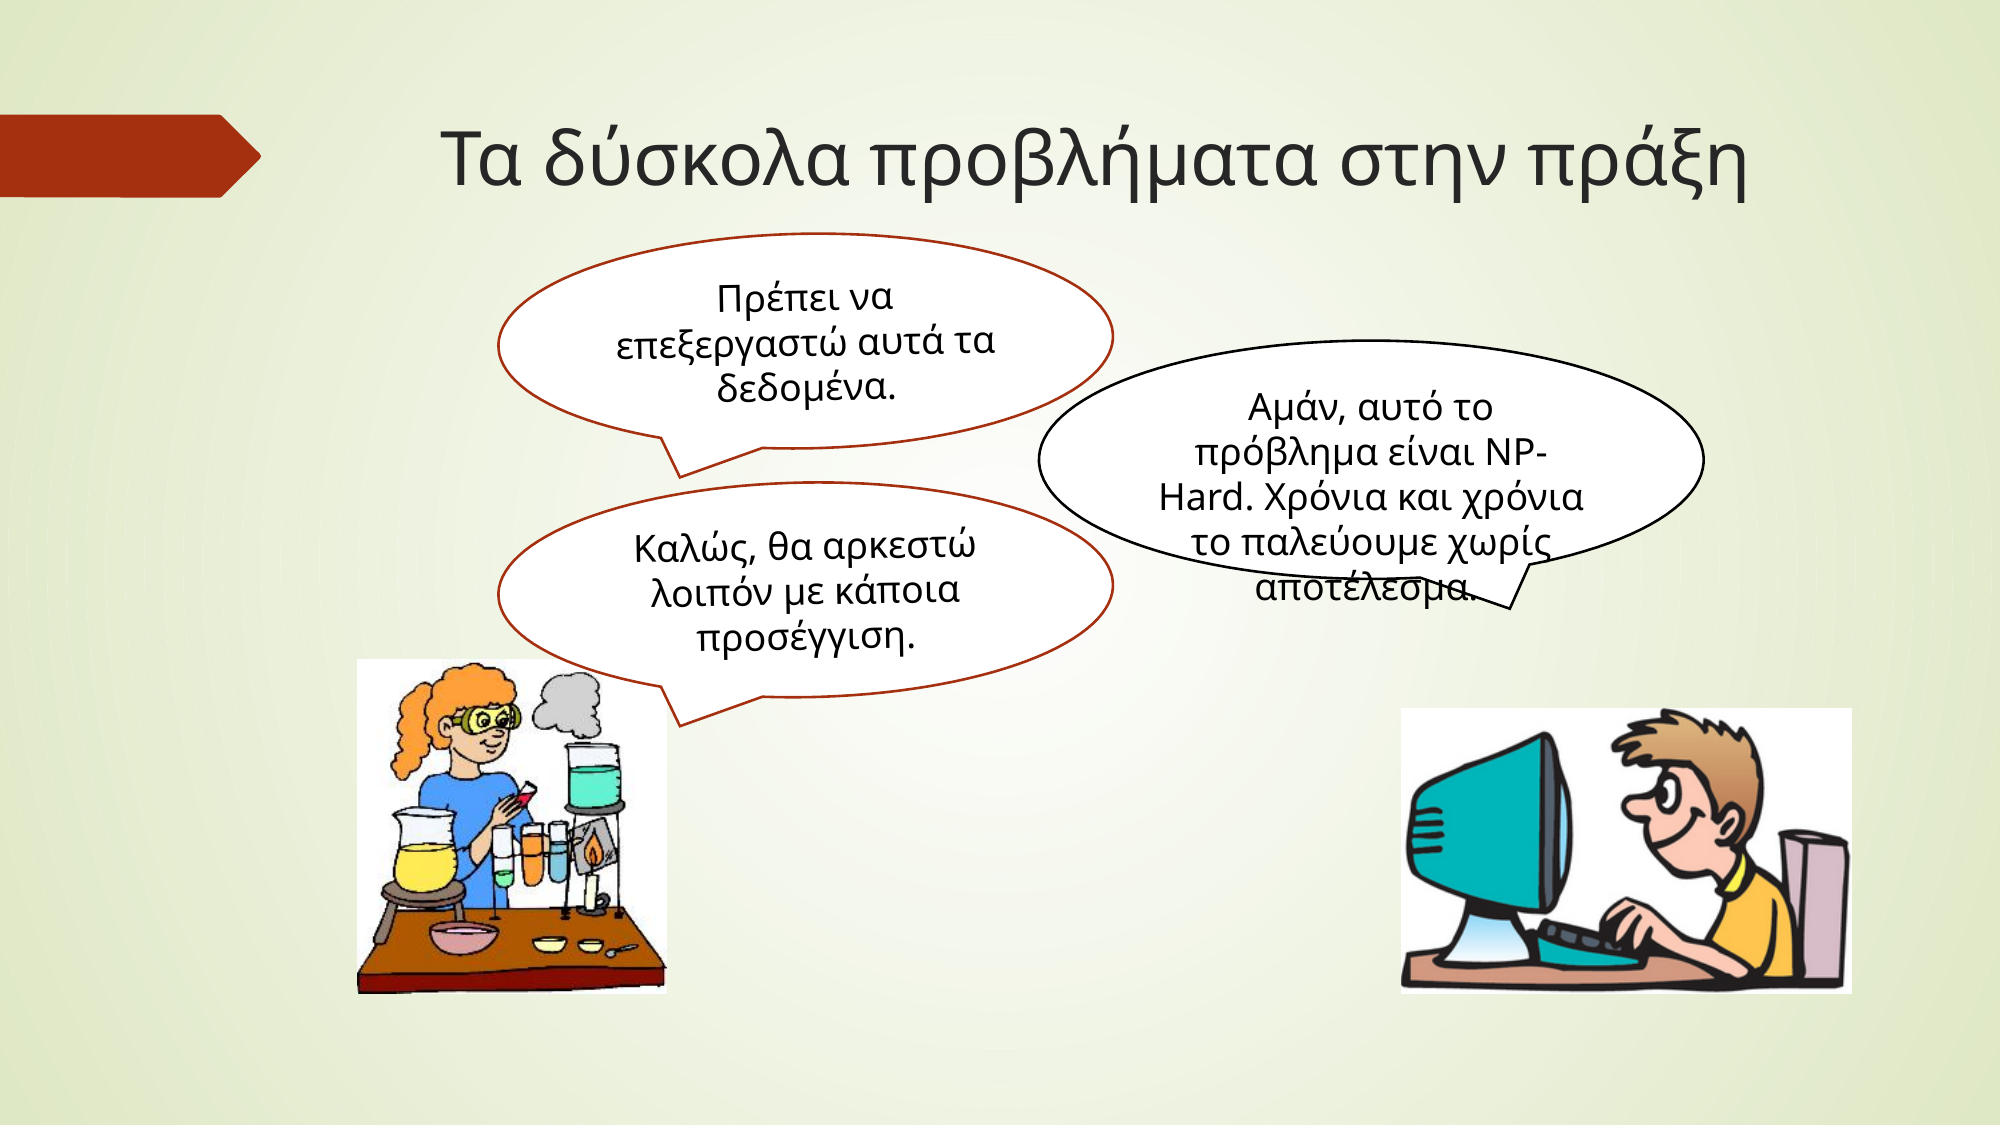

# Τα δύσκολα προβλήματα στην πράξη
Πρέπει να επεξεργαστώ αυτά τα δεδομένα.
Αμάν, αυτό το πρόβλημα είναι NP-Hard. Χρόνια και χρόνια το παλεύουμε χωρίς αποτέλεσμα.
Καλώς, θα αρκεστώ λοιπόν με κάποια προσέγγιση.